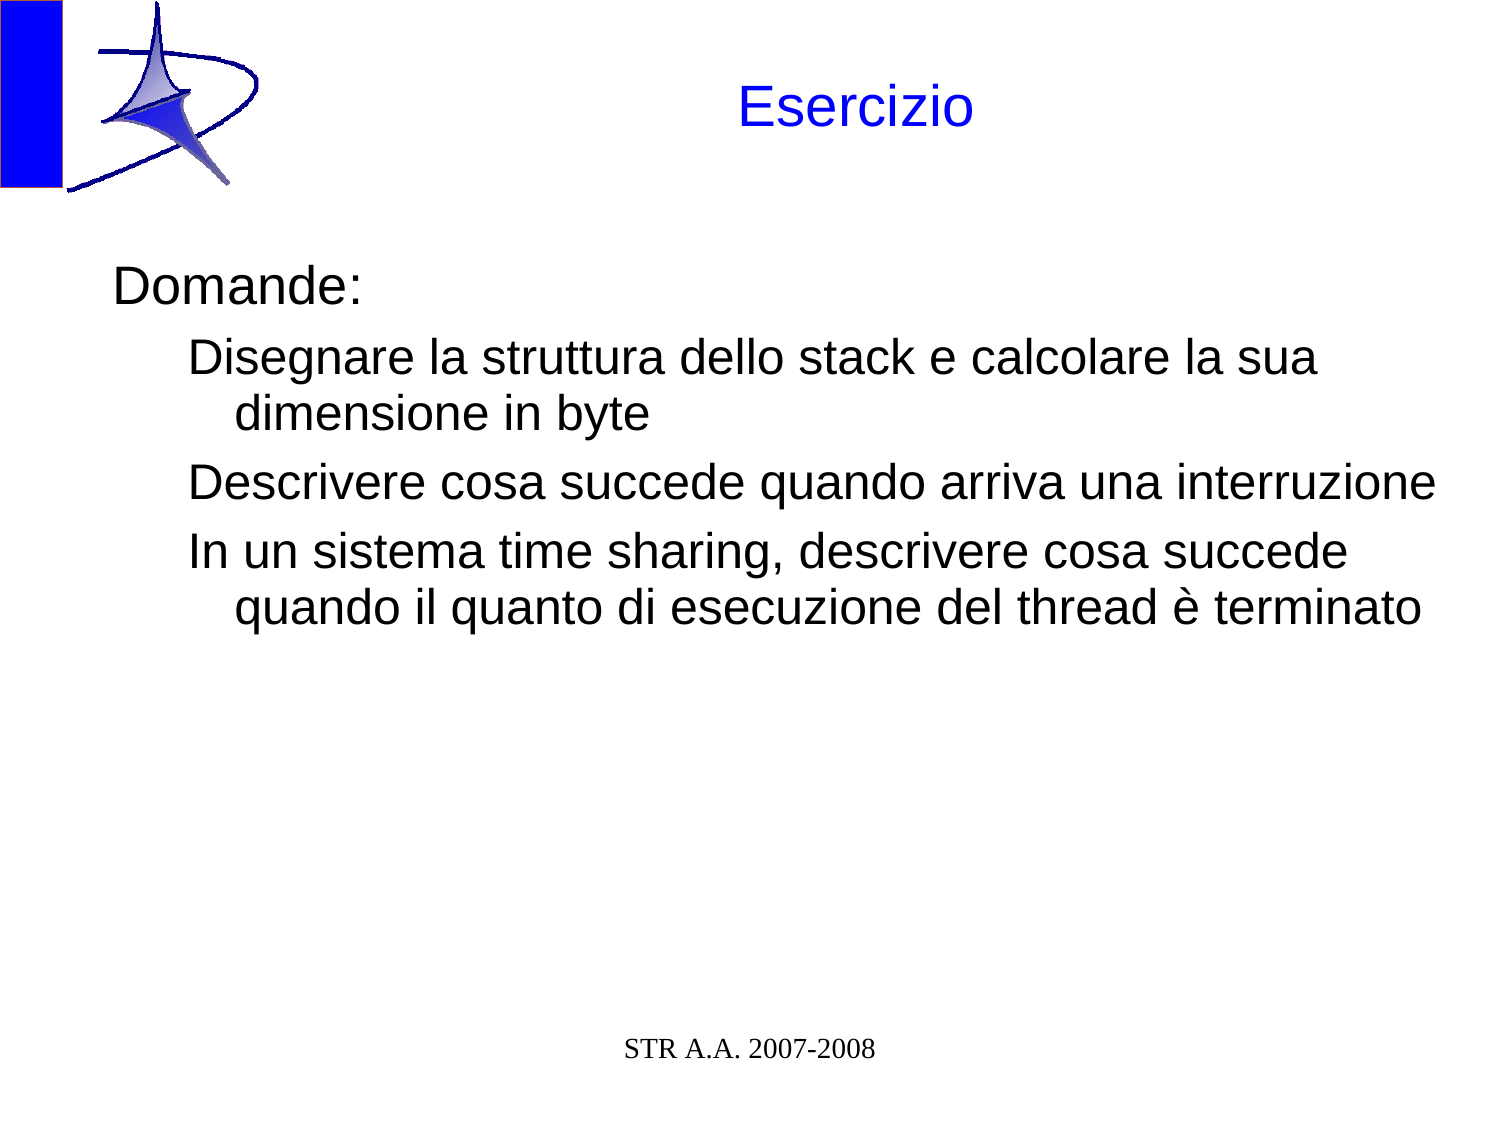

# Esercizio
Domande:
Disegnare la struttura dello stack e calcolare la sua dimensione in byte
Descrivere cosa succede quando arriva una interruzione
In un sistema time sharing, descrivere cosa succede quando il quanto di esecuzione del thread è terminato
STR A.A. 2007-2008